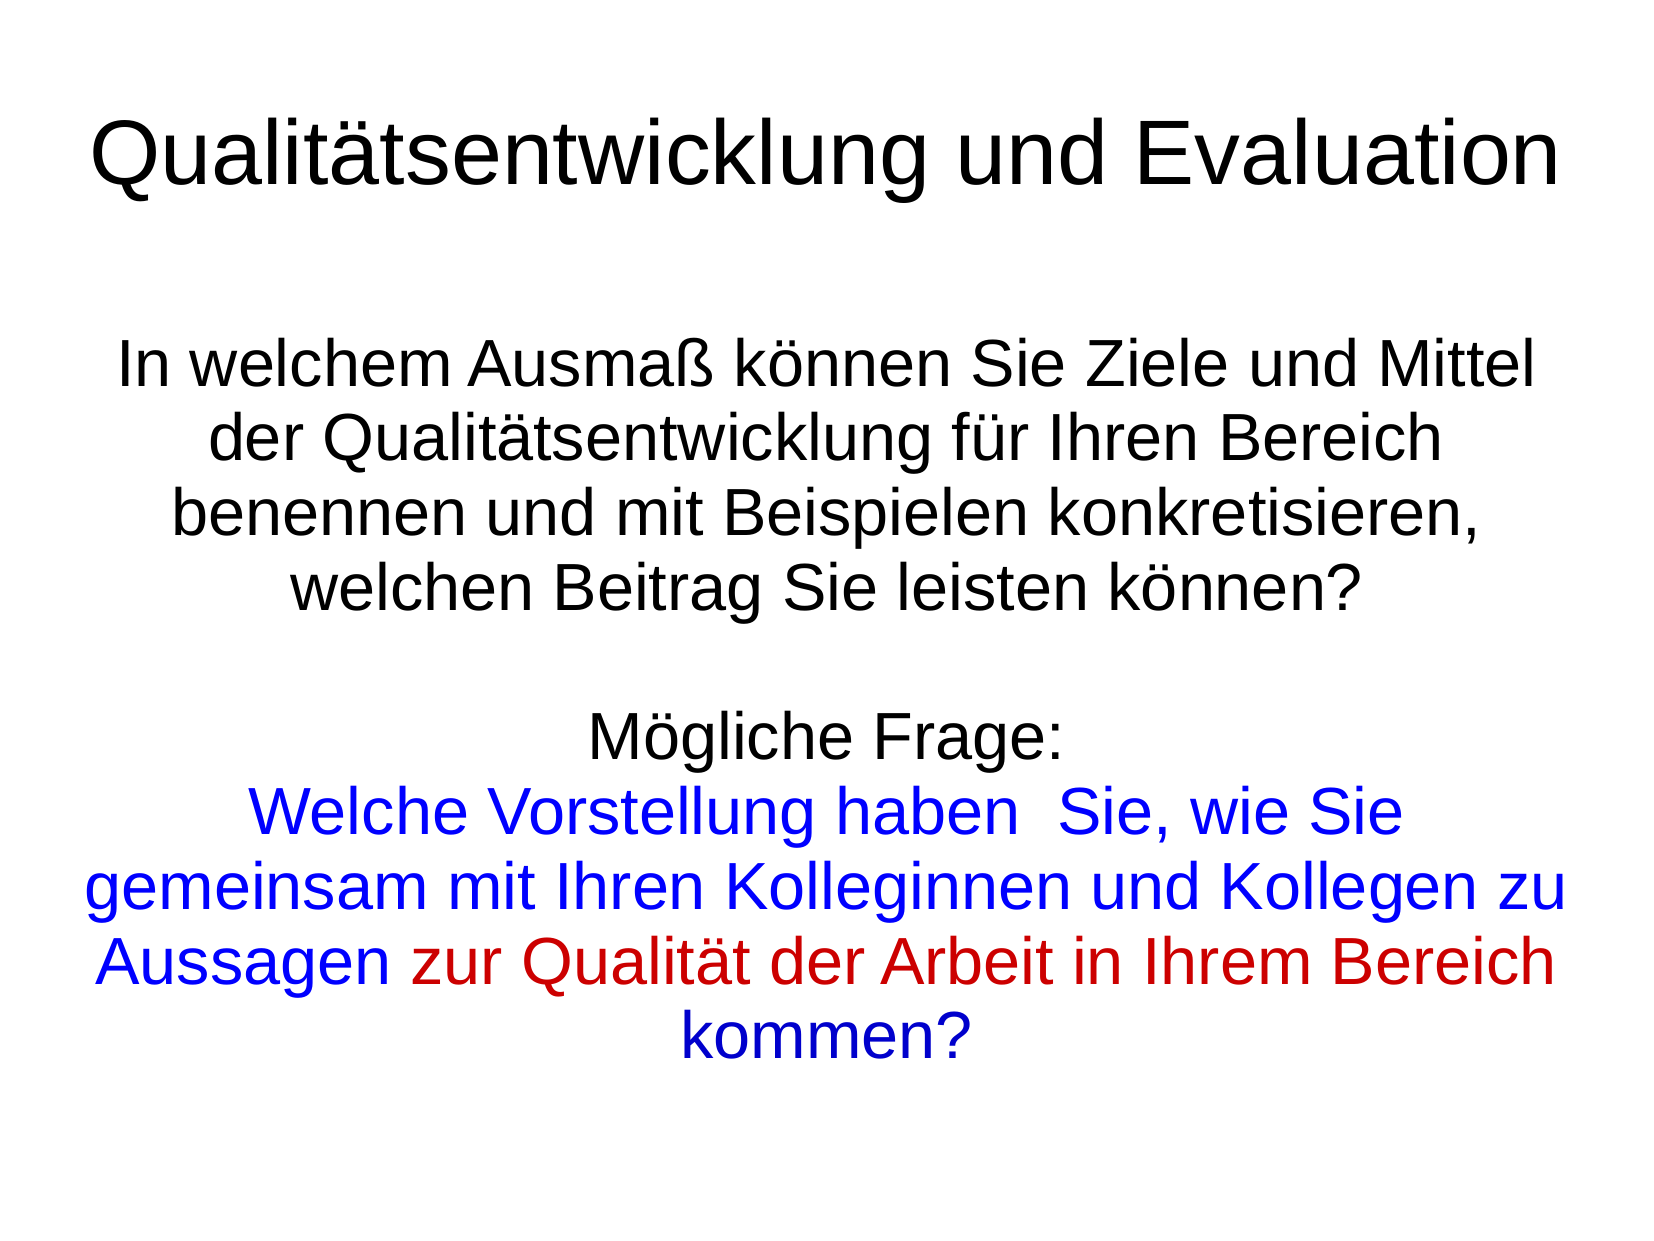

# Qualitätsentwicklung und Evaluation
In welchem Ausmaß können Sie Ziele und Mittel der Qualitätsentwicklung für Ihren Bereich benennen und mit Beispielen konkretisieren, welchen Beitrag Sie leisten können?
Mögliche Frage:
Welche Vorstellung haben Sie, wie Sie gemeinsam mit Ihren Kolleginnen und Kollegen zu Aussagen zur Qualität der Arbeit in Ihrem Bereich kommen?